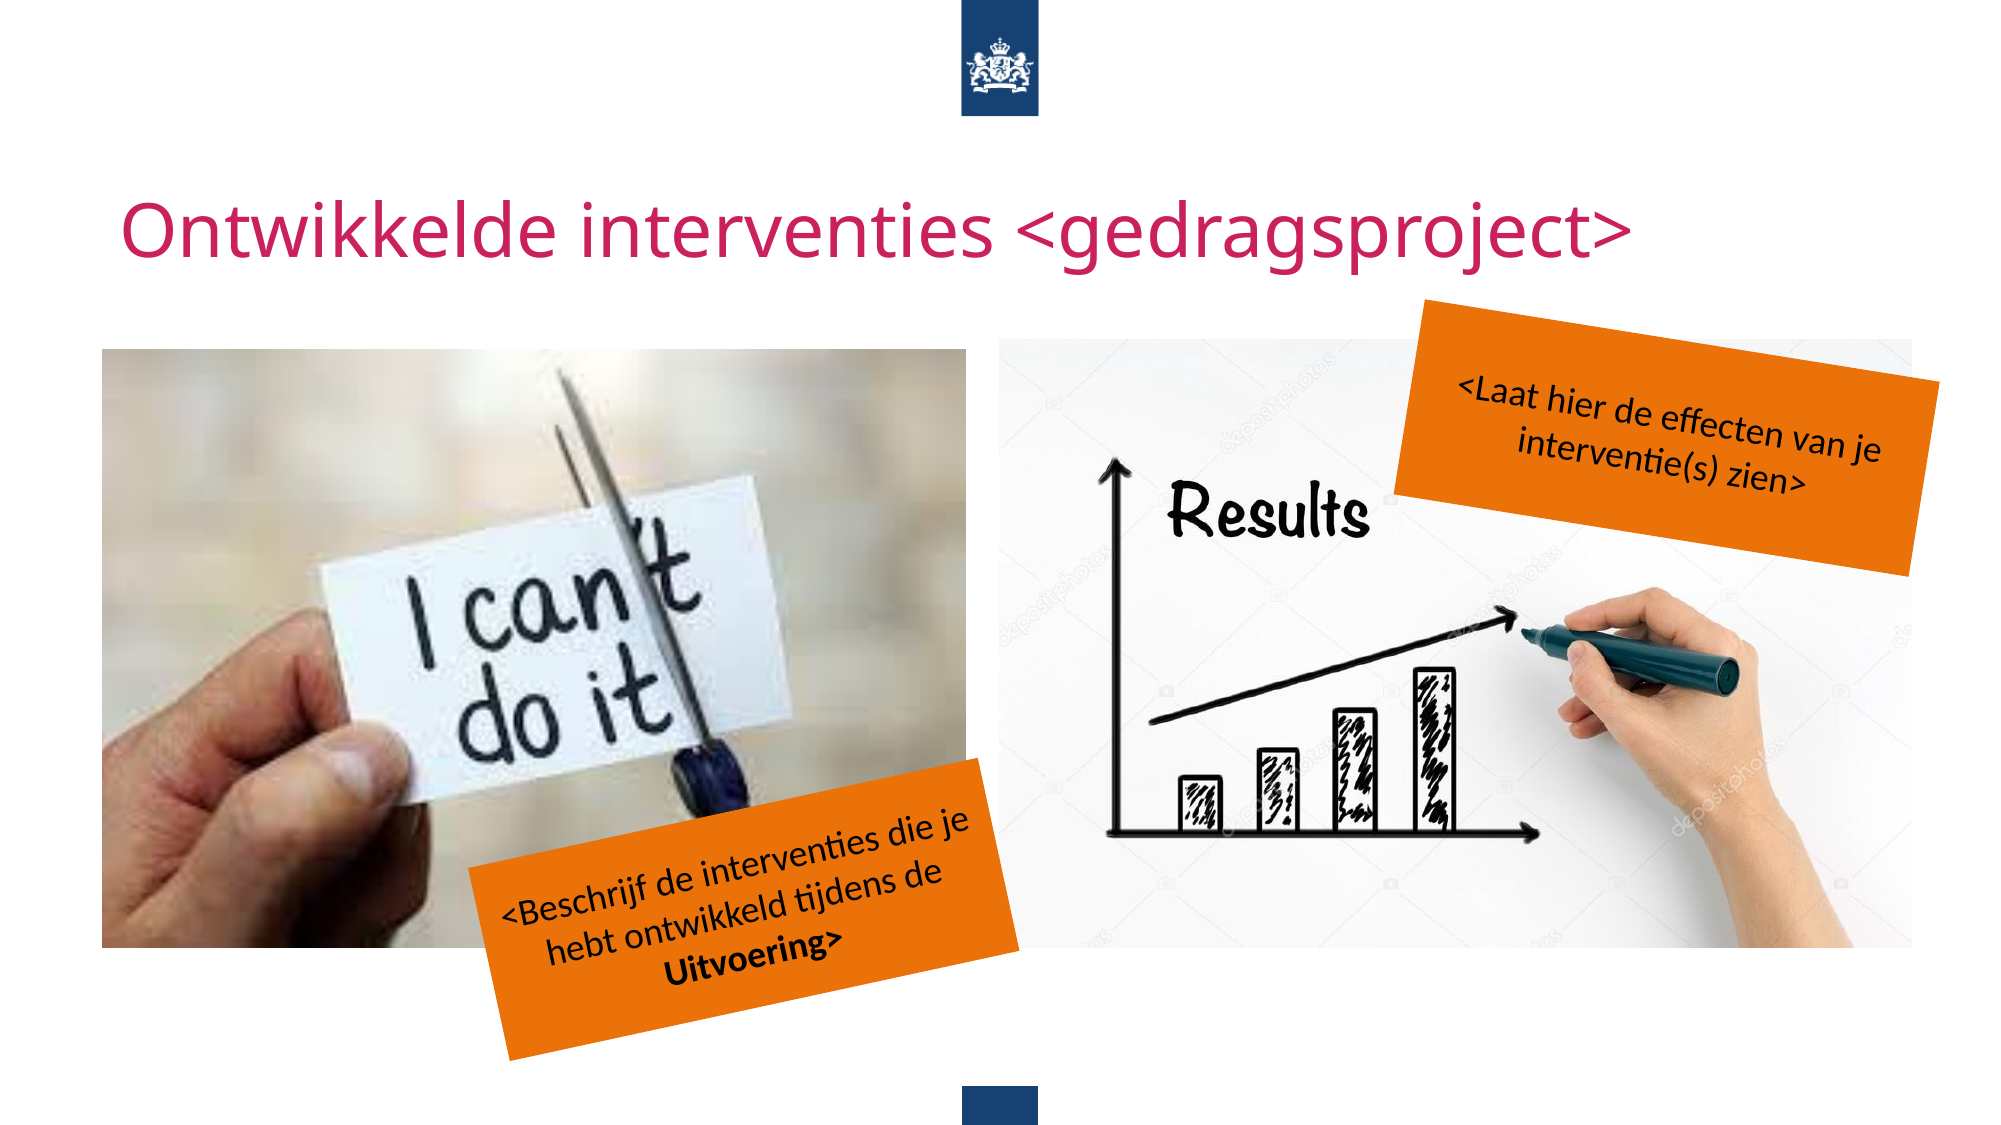

Ontwikkelde interventies <gedragsproject>
<Laat hier de effecten van je interventie(s) zien>
<Beschrijf de interventies die je hebt ontwikkeld tijdens de Uitvoering>